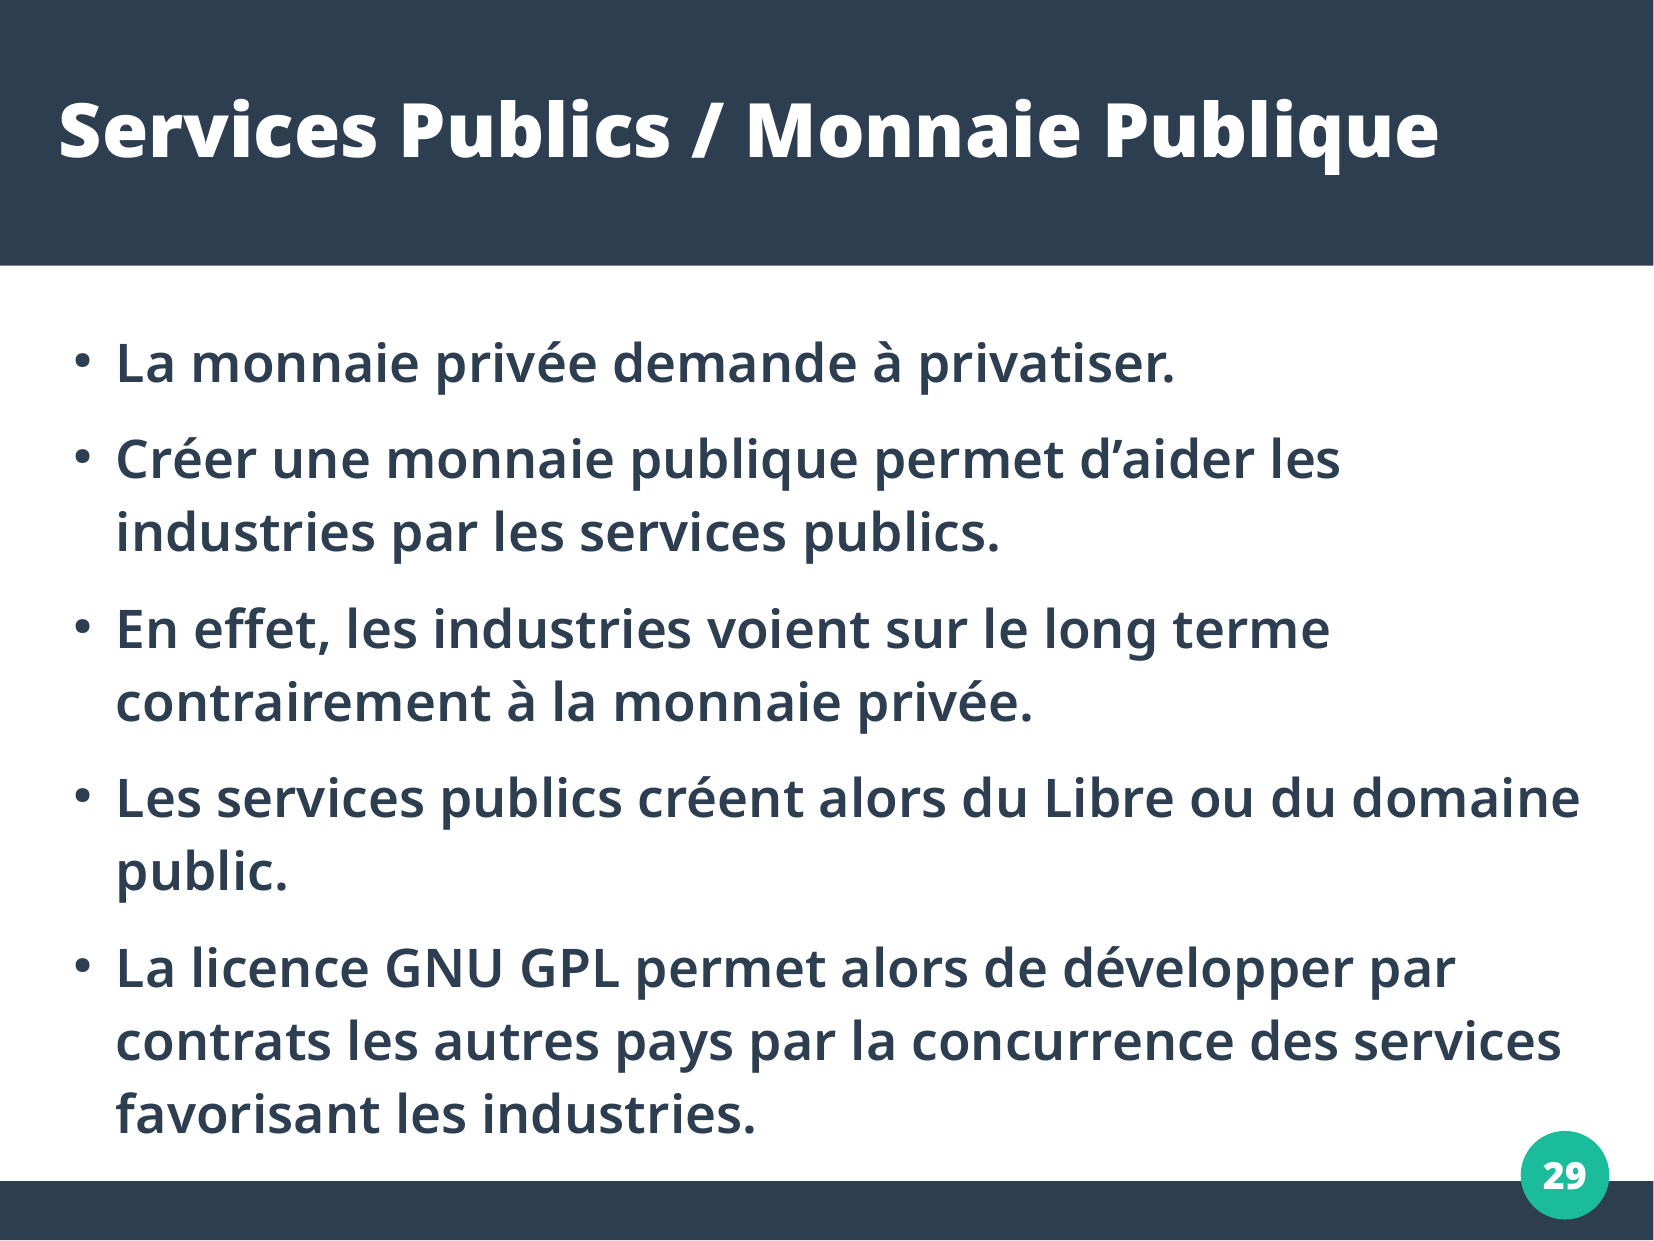

# Services Publics / Monnaie Publique
La monnaie privée demande à privatiser.
Créer une monnaie publique permet d’aider les industries par les services publics.
En effet, les industries voient sur le long terme contrairement à la monnaie privée.
Les services publics créent alors du Libre ou du domaine public.
La licence GNU GPL permet alors de développer par contrats les autres pays par la concurrence des services favorisant les industries.
29